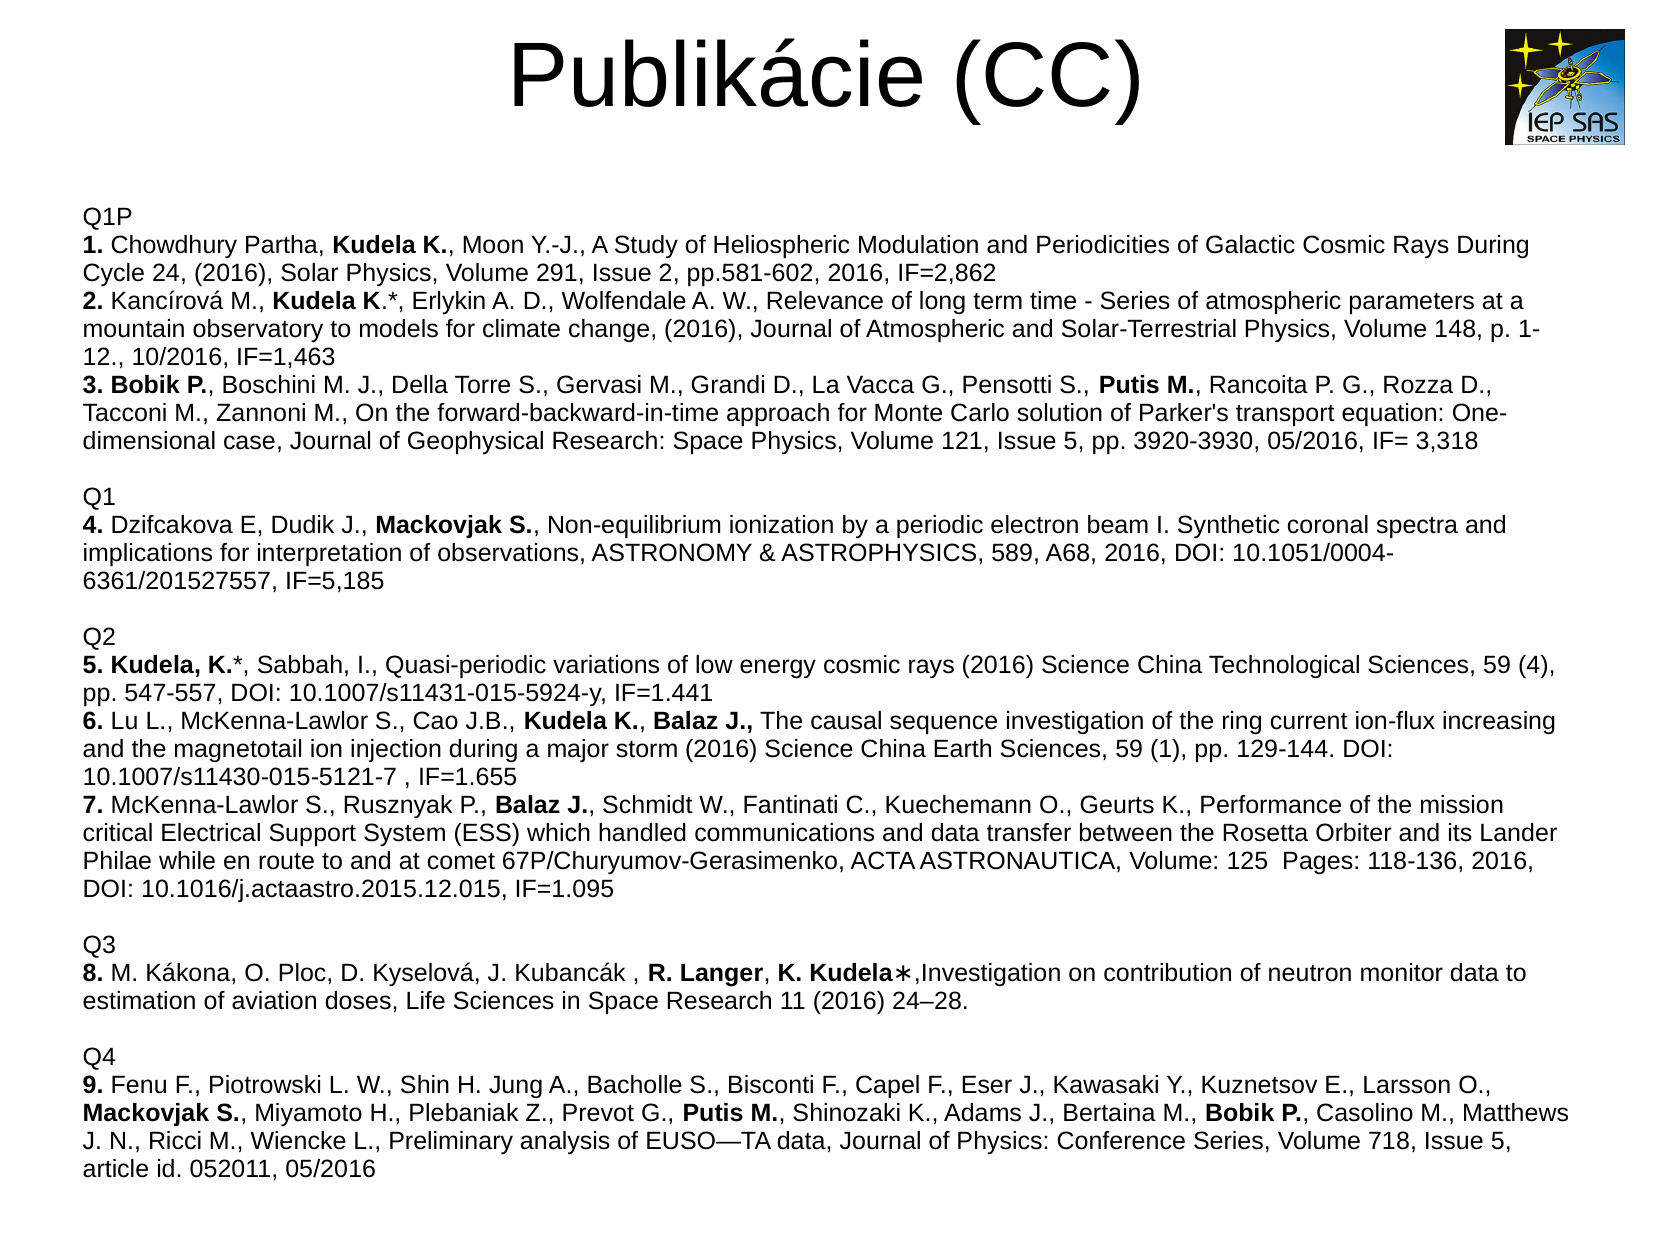

# Publikácie (CC)
Q1P
1. Chowdhury Partha, Kudela K., Moon Y.-J., A Study of Heliospheric Modulation and Periodicities of Galactic Cosmic Rays During Cycle 24, (2016), Solar Physics, Volume 291, Issue 2, pp.581-602, 2016, IF=2,862
2. Kancírová M., Kudela K.*, Erlykin A. D., Wolfendale A. W., Relevance of long term time - Series of atmospheric parameters at a mountain observatory to models for climate change, (2016), Journal of Atmospheric and Solar-Terrestrial Physics, Volume 148, p. 1-12., 10/2016, IF=1,463
3. Bobik P., Boschini M. J., Della Torre S., Gervasi M., Grandi D., La Vacca G., Pensotti S., Putis M., Rancoita P. G., Rozza D., Tacconi M., Zannoni M., On the forward-backward-in-time approach for Monte Carlo solution of Parker's transport equation: One-dimensional case, Journal of Geophysical Research: Space Physics, Volume 121, Issue 5, pp. 3920-3930, 05/2016, IF= 3,318
Q1
4. Dzifcakova E, Dudik J., Mackovjak S., Non-equilibrium ionization by a periodic electron beam I. Synthetic coronal spectra and implications for interpretation of observations, ASTRONOMY & ASTROPHYSICS, 589, A68, 2016, DOI: 10.1051/0004-6361/201527557, IF=5,185
Q2
5. Kudela, K.*, Sabbah, I., Quasi-periodic variations of low energy cosmic rays (2016) Science China Technological Sciences, 59 (4), pp. 547-557, DOI: 10.1007/s11431-015-5924-y, IF=1.441
6. Lu L., McKenna-Lawlor S., Cao J.B., Kudela K., Balaz J., The causal sequence investigation of the ring current ion-flux increasing and the magnetotail ion injection during a major storm (2016) Science China Earth Sciences, 59 (1), pp. 129-144. DOI: 10.1007/s11430-015-5121-7 , IF=1.655
7. McKenna-Lawlor S., Rusznyak P., Balaz J., Schmidt W., Fantinati C., Kuechemann O., Geurts K., Performance of the mission critical Electrical Support System (ESS) which handled communications and data transfer between the Rosetta Orbiter and its Lander Philae while en route to and at comet 67P/Churyumov-Gerasimenko, ACTA ASTRONAUTICA, Volume: 125 Pages: 118-136, 2016, DOI: 10.1016/j.actaastro.2015.12.015, IF=1.095
Q3
8. M. Kákona, O. Ploc, D. Kyselová, J. Kubancák , R. Langer, K. Kudela∗,Investigation on contribution of neutron monitor data to estimation of aviation doses, Life Sciences in Space Research 11 (2016) 24–28.
Q4
9. Fenu F., Piotrowski L. W., Shin H. Jung A., Bacholle S., Bisconti F., Capel F., Eser J., Kawasaki Y., Kuznetsov E., Larsson O., Mackovjak S., Miyamoto H., Plebaniak Z., Prevot G., Putis M., Shinozaki K., Adams J., Bertaina M., Bobik P., Casolino M., Matthews J. N., Ricci M., Wiencke L., Preliminary analysis of EUSO—TA data, Journal of Physics: Conference Series, Volume 718, Issue 5, article id. 052011, 05/2016